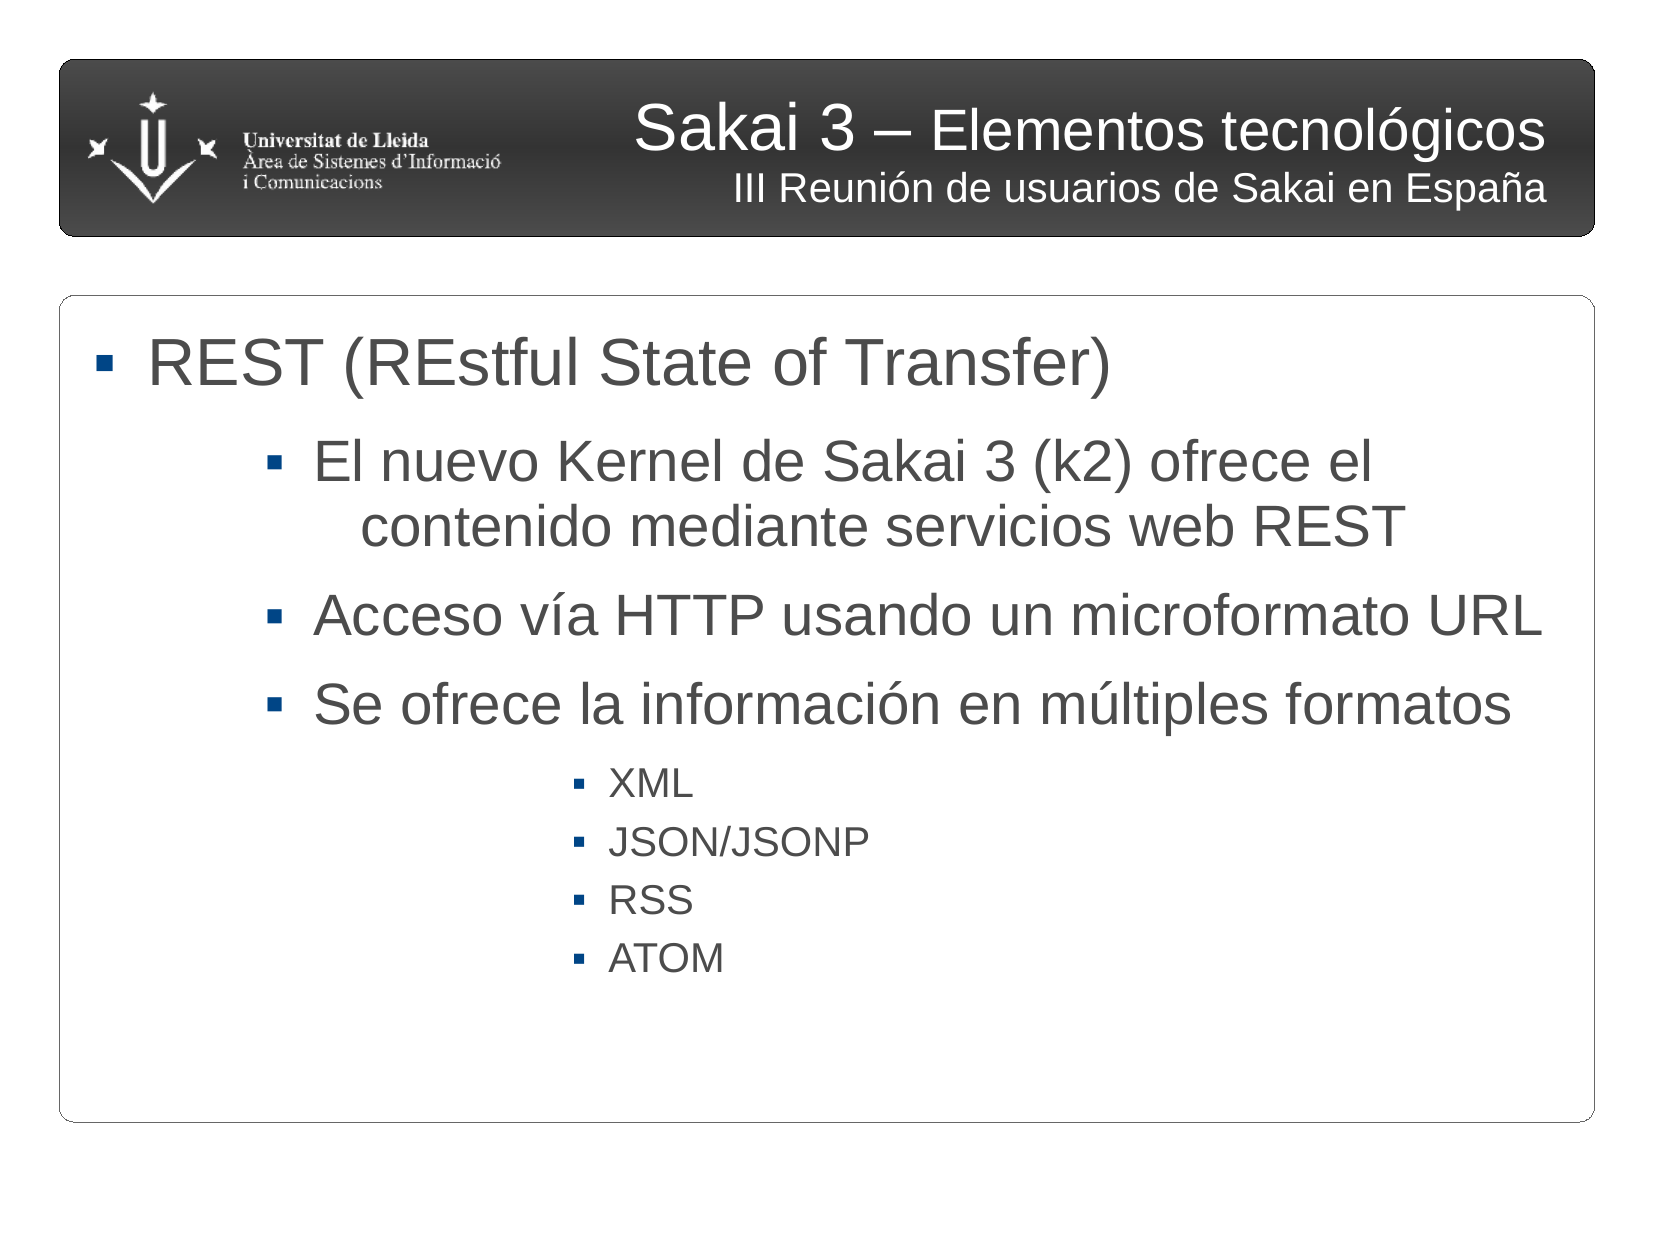

# Sakai 3 – Elementos tecnológicos III Reunión de usuarios de Sakai en España
REST (REstful State of Transfer)
El nuevo Kernel de Sakai 3 (k2) ofrece el contenido mediante servicios web REST
Acceso vía HTTP usando un microformato URL
Se ofrece la información en múltiples formatos
XML
JSON/JSONP
RSS
ATOM